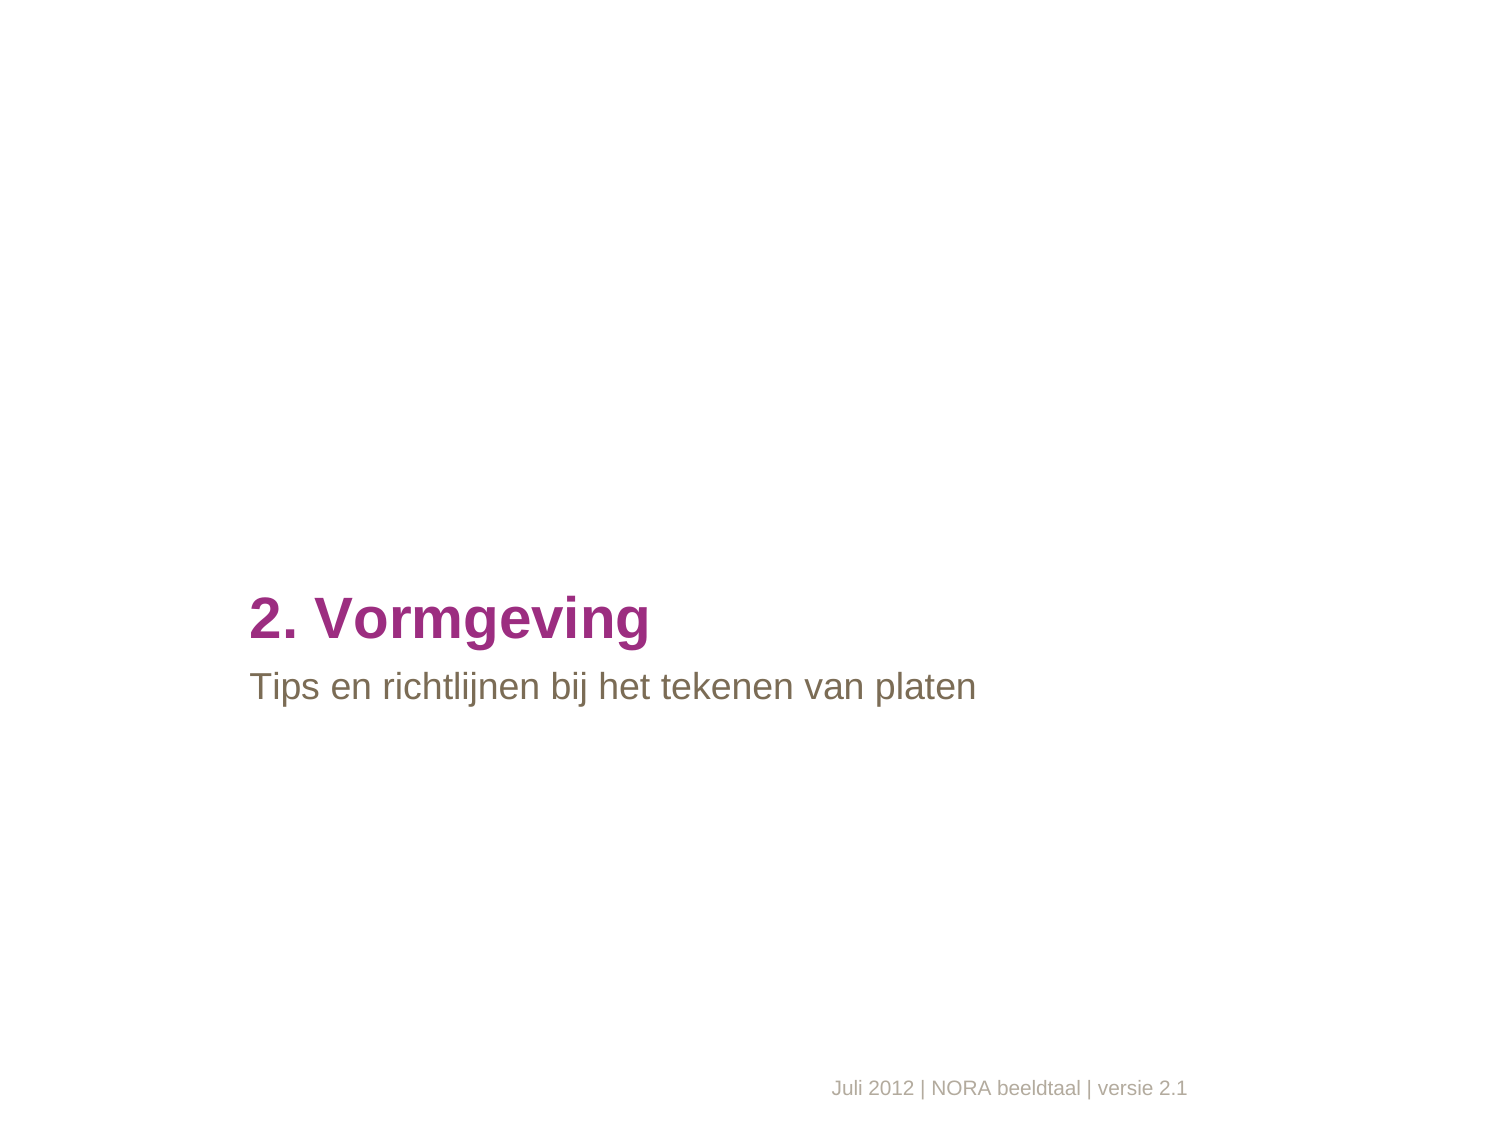

2. Vormgeving
Tips en richtlijnen bij het tekenen van platen